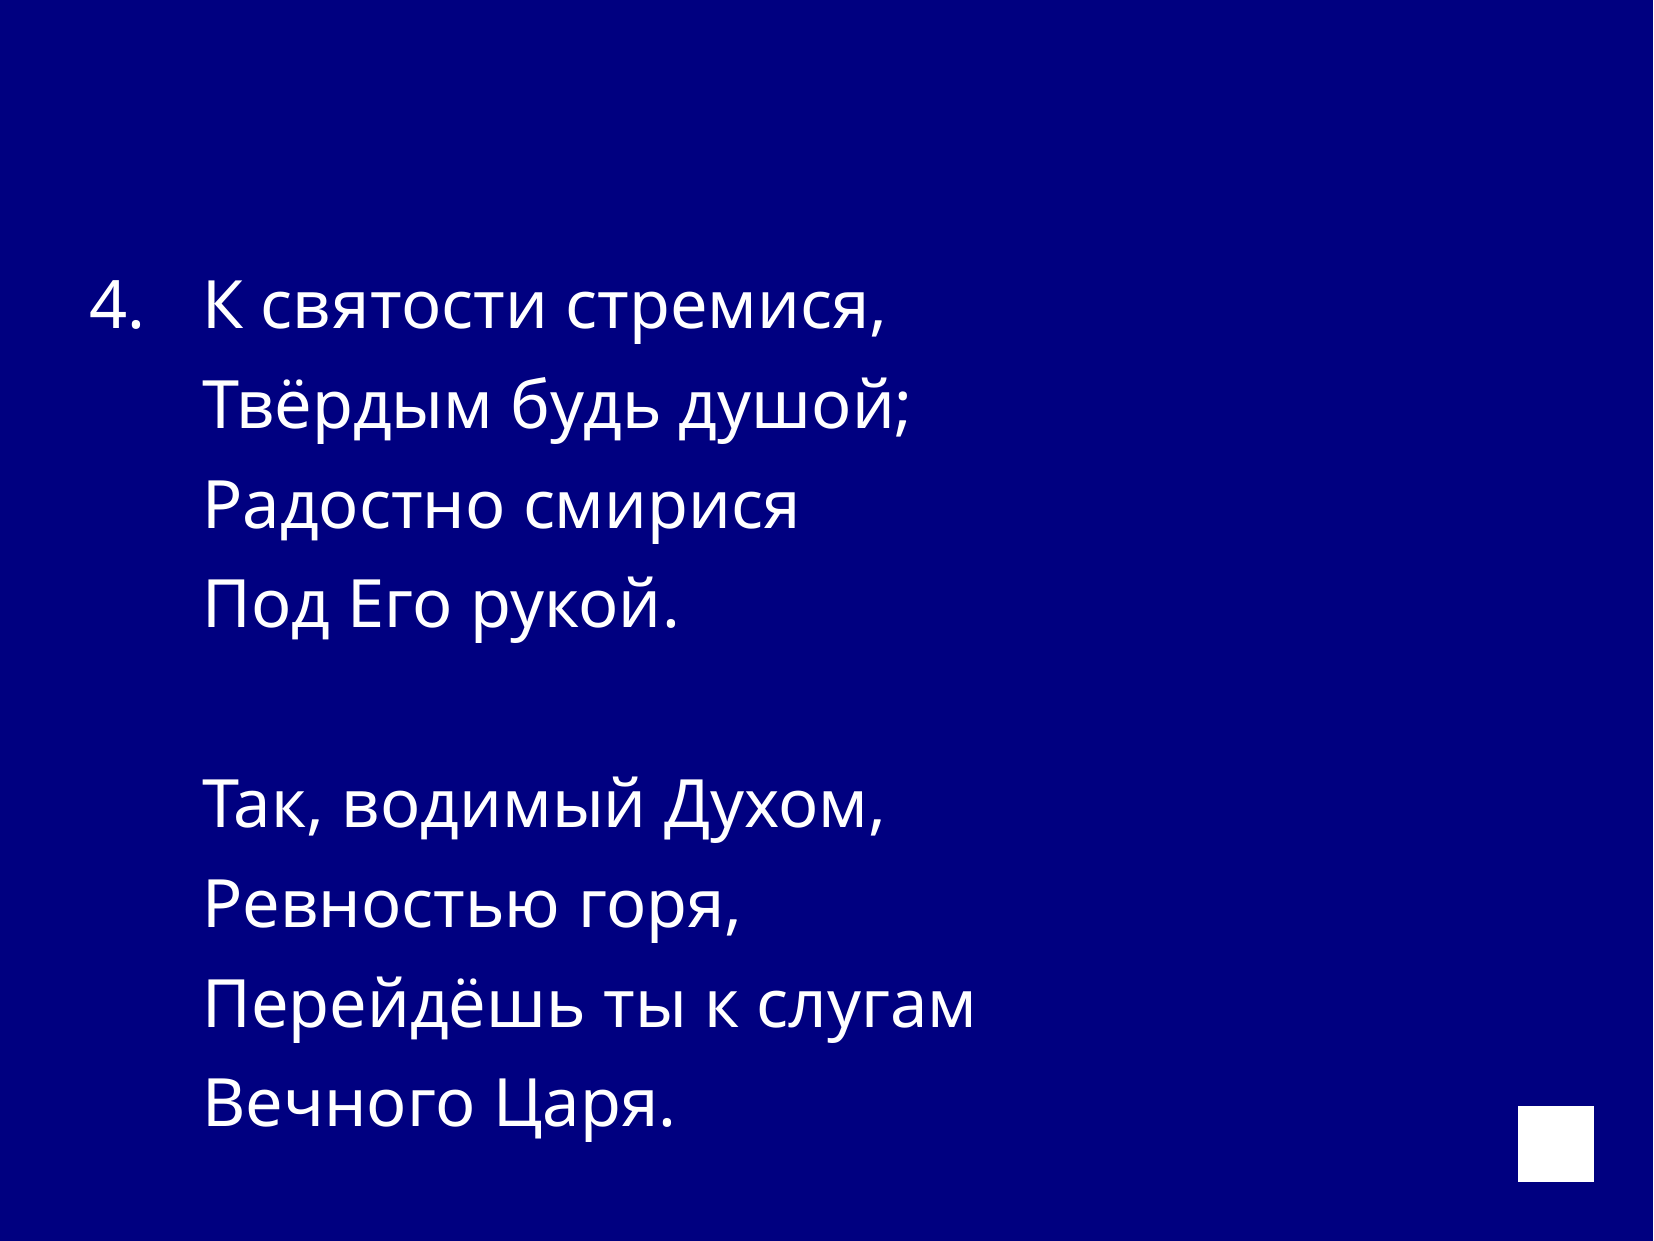

4.	К святости стремися,
	Твёрдым будь душой;
	Радостно смирися
	Под Его рукой.
	Так, водимый Духом,
	Ревностью горя,
	Перейдёшь ты к слугам
	Вечного Царя.